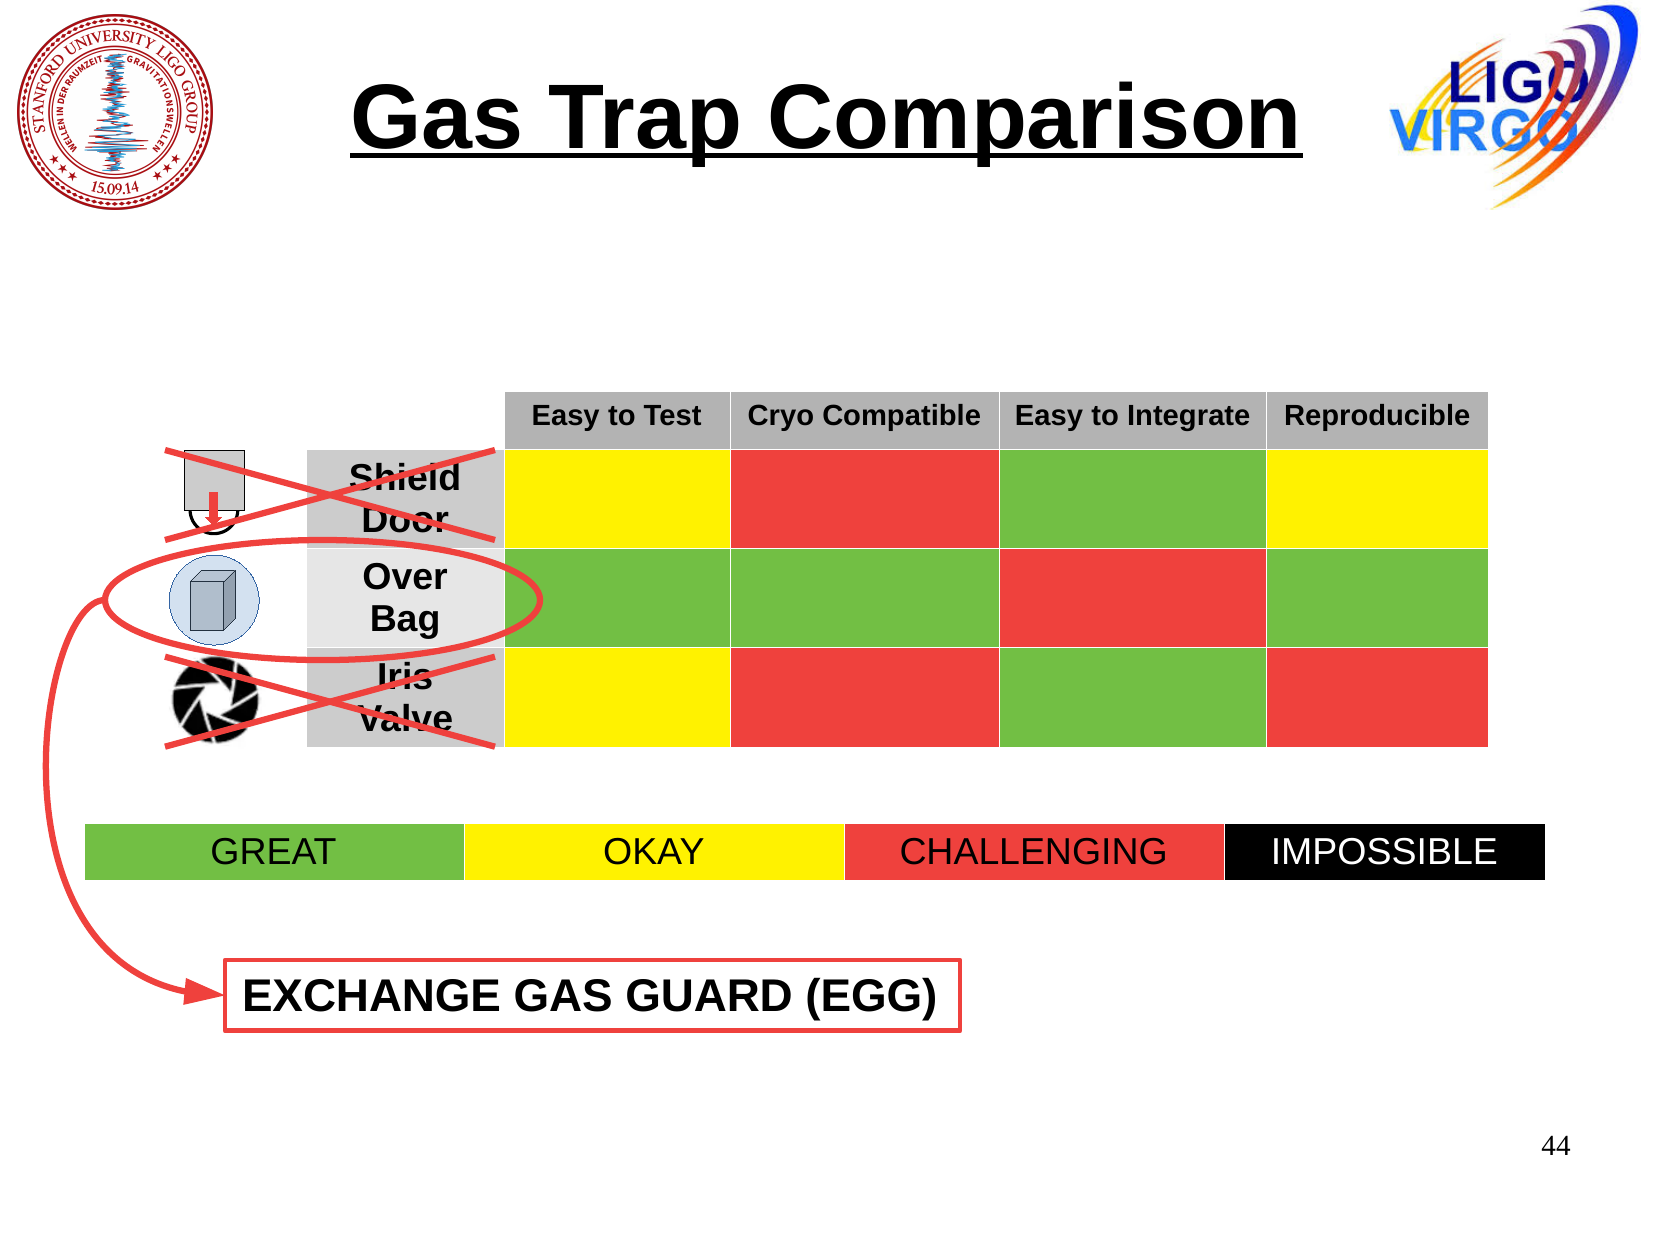

Gas Trap Comparison
| | Easy to Test | Cryo Compatible | Easy to Integrate | Reproducible |
| --- | --- | --- | --- | --- |
| Shield Door | | | | |
| Over Bag | | | | |
| Iris Valve | | | | |
| GREAT | OKAY | CHALLENGING | IMPOSSIBLE |
| --- | --- | --- | --- |
EXCHANGE GAS GUARD (EGG)
44